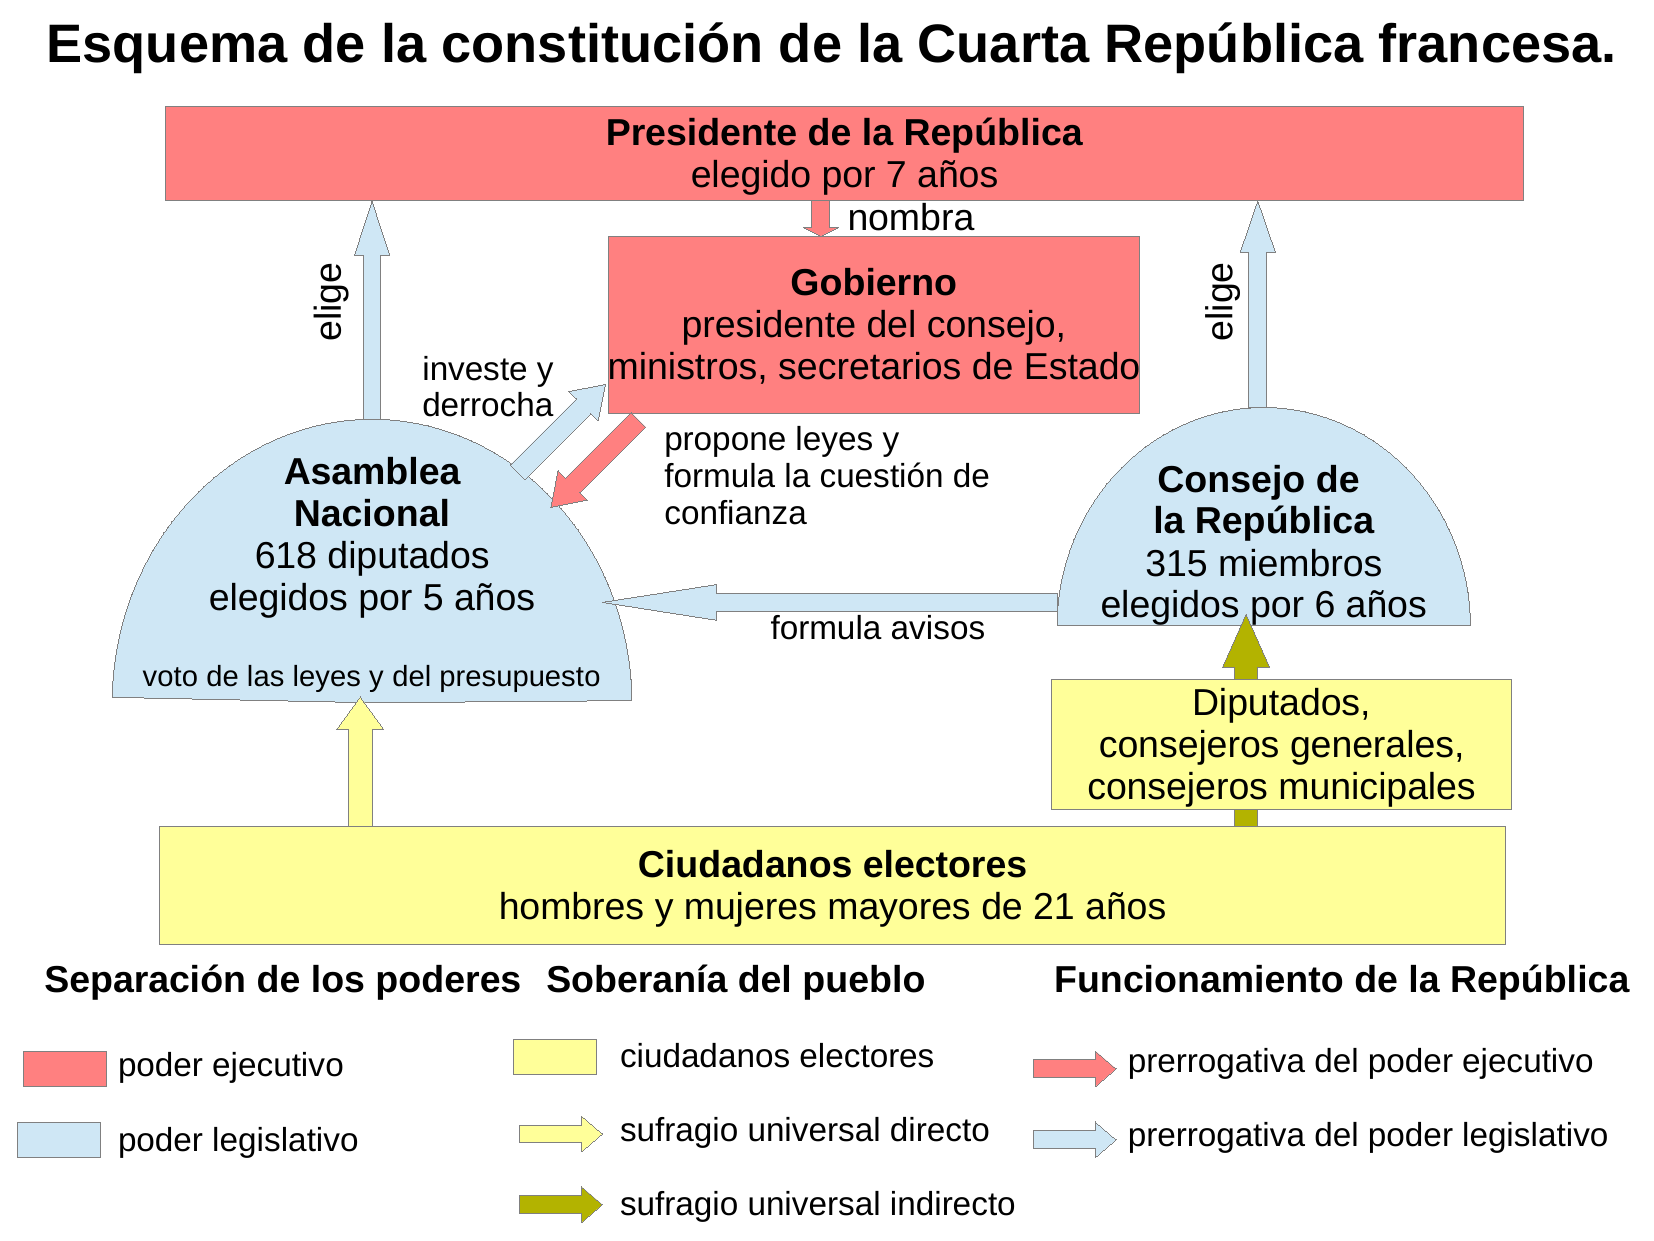

Esquema de la constitución de la Cuarta República francesa.
Presidente de la República
elegido por 7 años
nombra
elige
elige
Gobierno
presidente del consejo,
ministros, secretarios de Estado
investe y derrocha
Consejo de
la República
315 miembros
elegidos por 6 años
propone leyes y
formula la cuestión de confianza
Asamblea
Nacional
618 diputados
elegidos por 5 años
voto de las leyes y del presupuesto
formula avisos
Diputados,
consejeros generales,
consejeros municipales
Ciudadanos electores
hombres y mujeres mayores de 21 años
Separación de los poderes
	poder ejecutivo
	poder legislativo
Soberanía del pueblo
	ciudadanos electores
	sufragio universal directo
	sufragio universal indirecto
Funcionamiento de la República
	prerrogativa del poder ejecutivo
	prerrogativa del poder legislativo